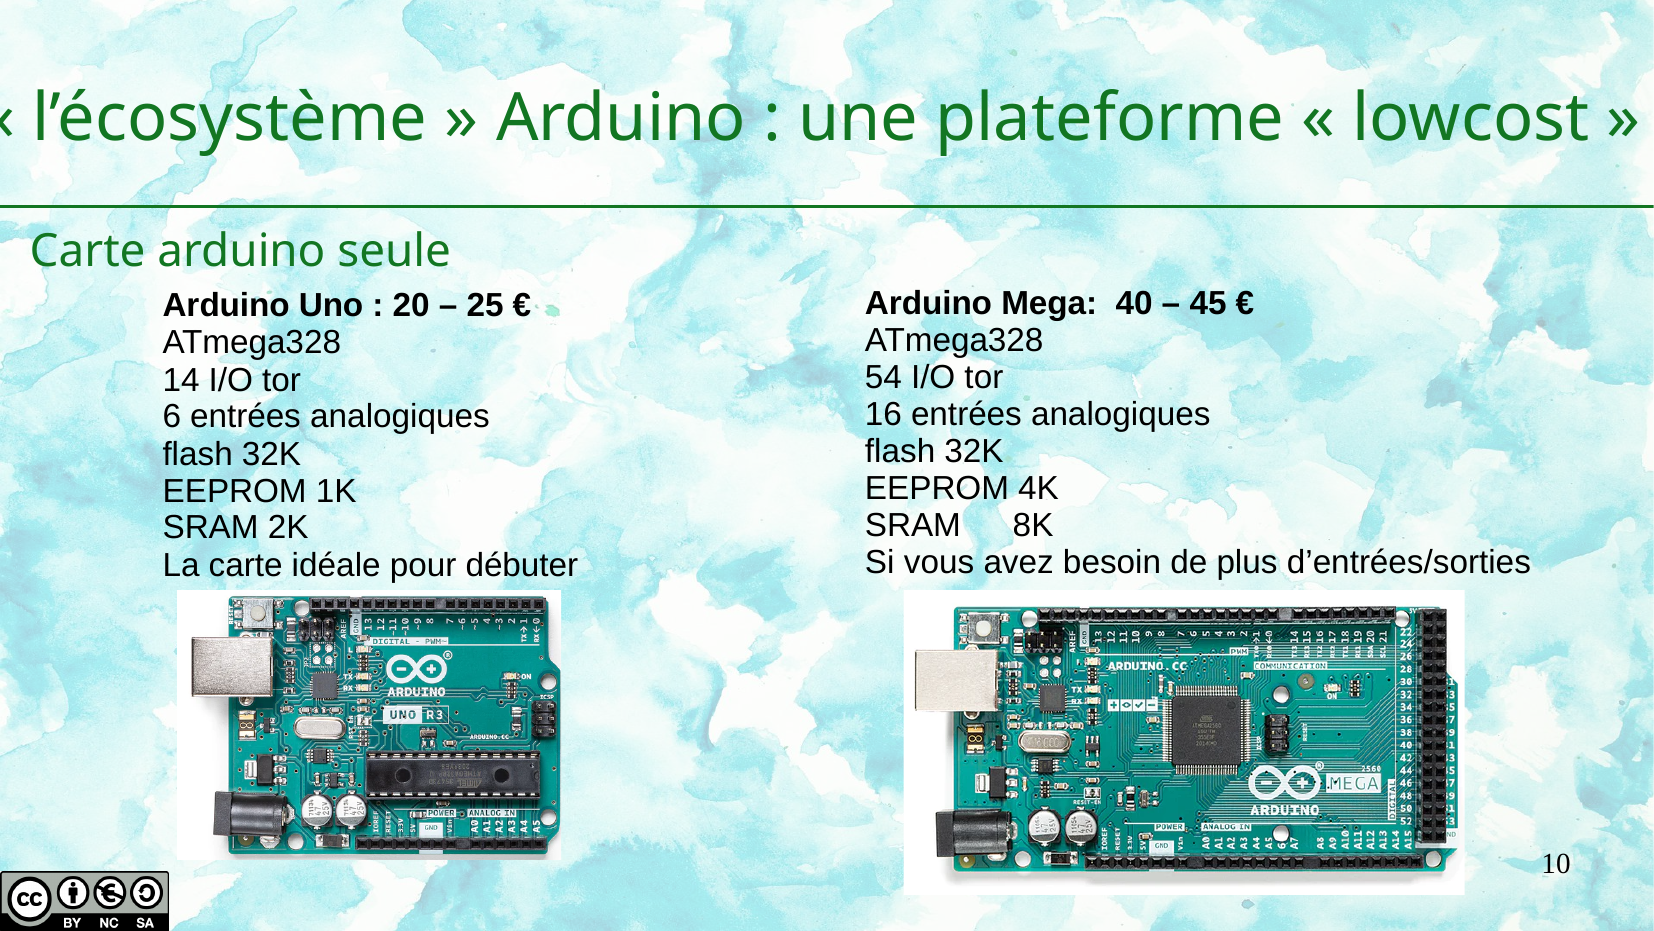

# « l’écosystème » Arduino : une plateforme « lowcost »
Carte arduino seule
Arduino Mega: 40 – 45 €
ATmega328
54 I/O tor
16 entrées analogiques
flash 32K
EEPROM 4K
SRAM	8K
Si vous avez besoin de plus d’entrées/sorties
Arduino Uno : 20 – 25 €
ATmega328
14 I/O tor
6 entrées analogiques
flash 32K
EEPROM 1K
SRAM 2K
La carte idéale pour débuter
10